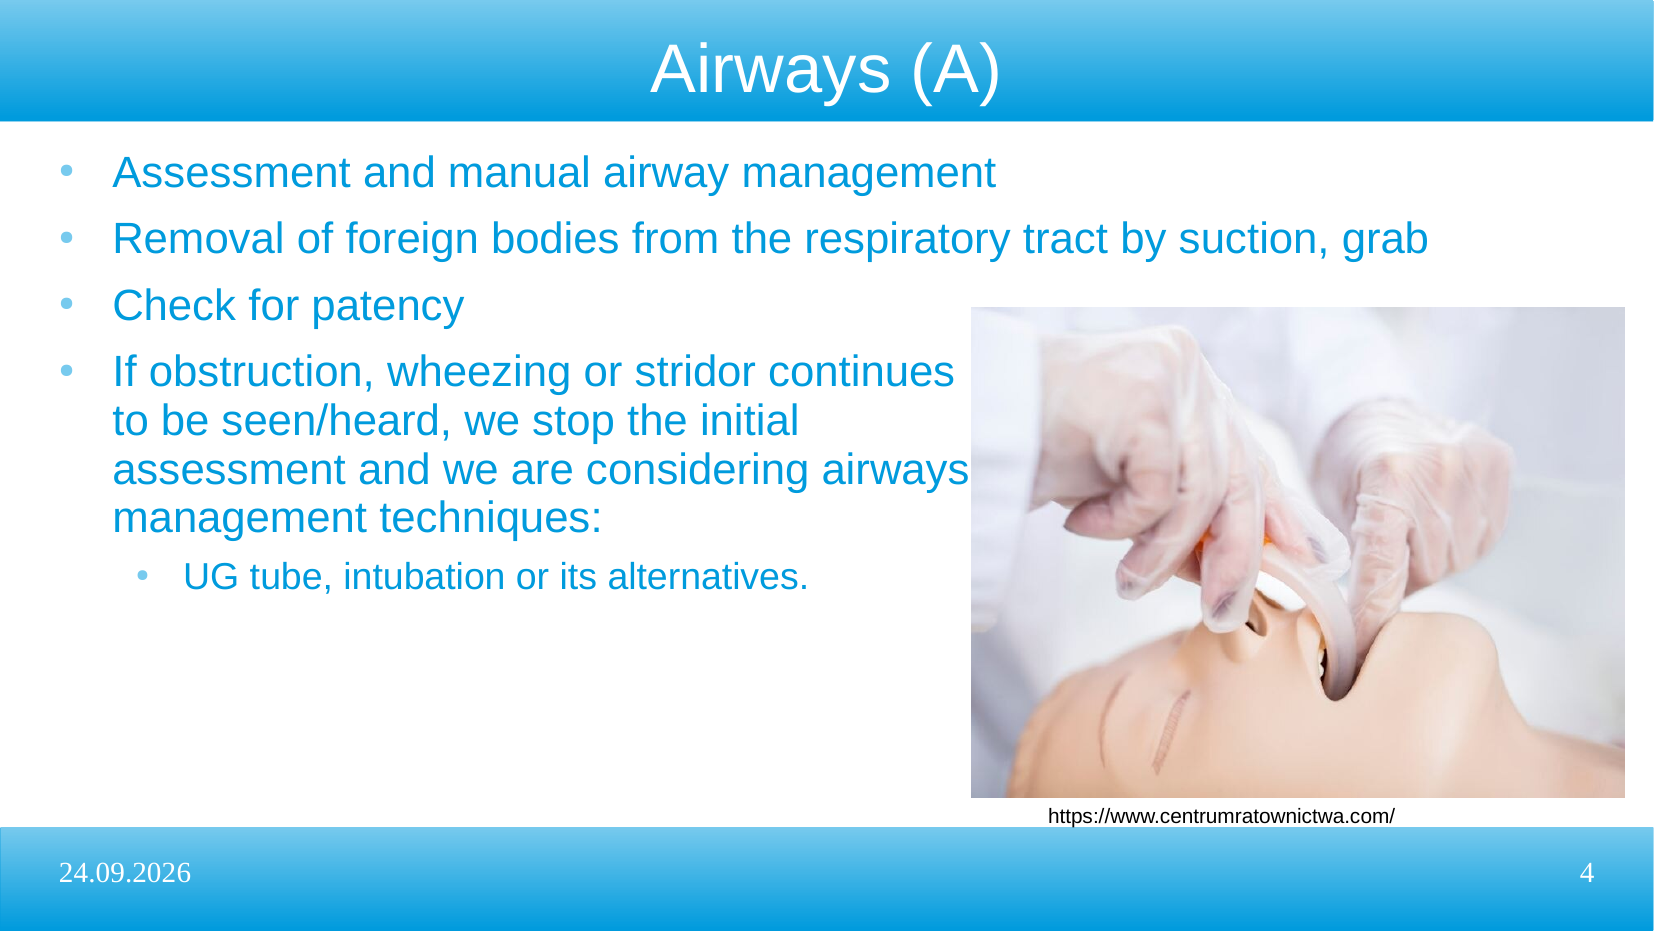

# Airways (A)
Assessment and manual airway management
Removal of foreign bodies from the respiratory tract by suction, grab
Check for patency
If obstruction, wheezing or stridor continues
to be seen/heard, we stop the initial
assessment and we are considering airways
management techniques:
UG tube, intubation or its alternatives.
https://www.centrumratownictwa.com/
4